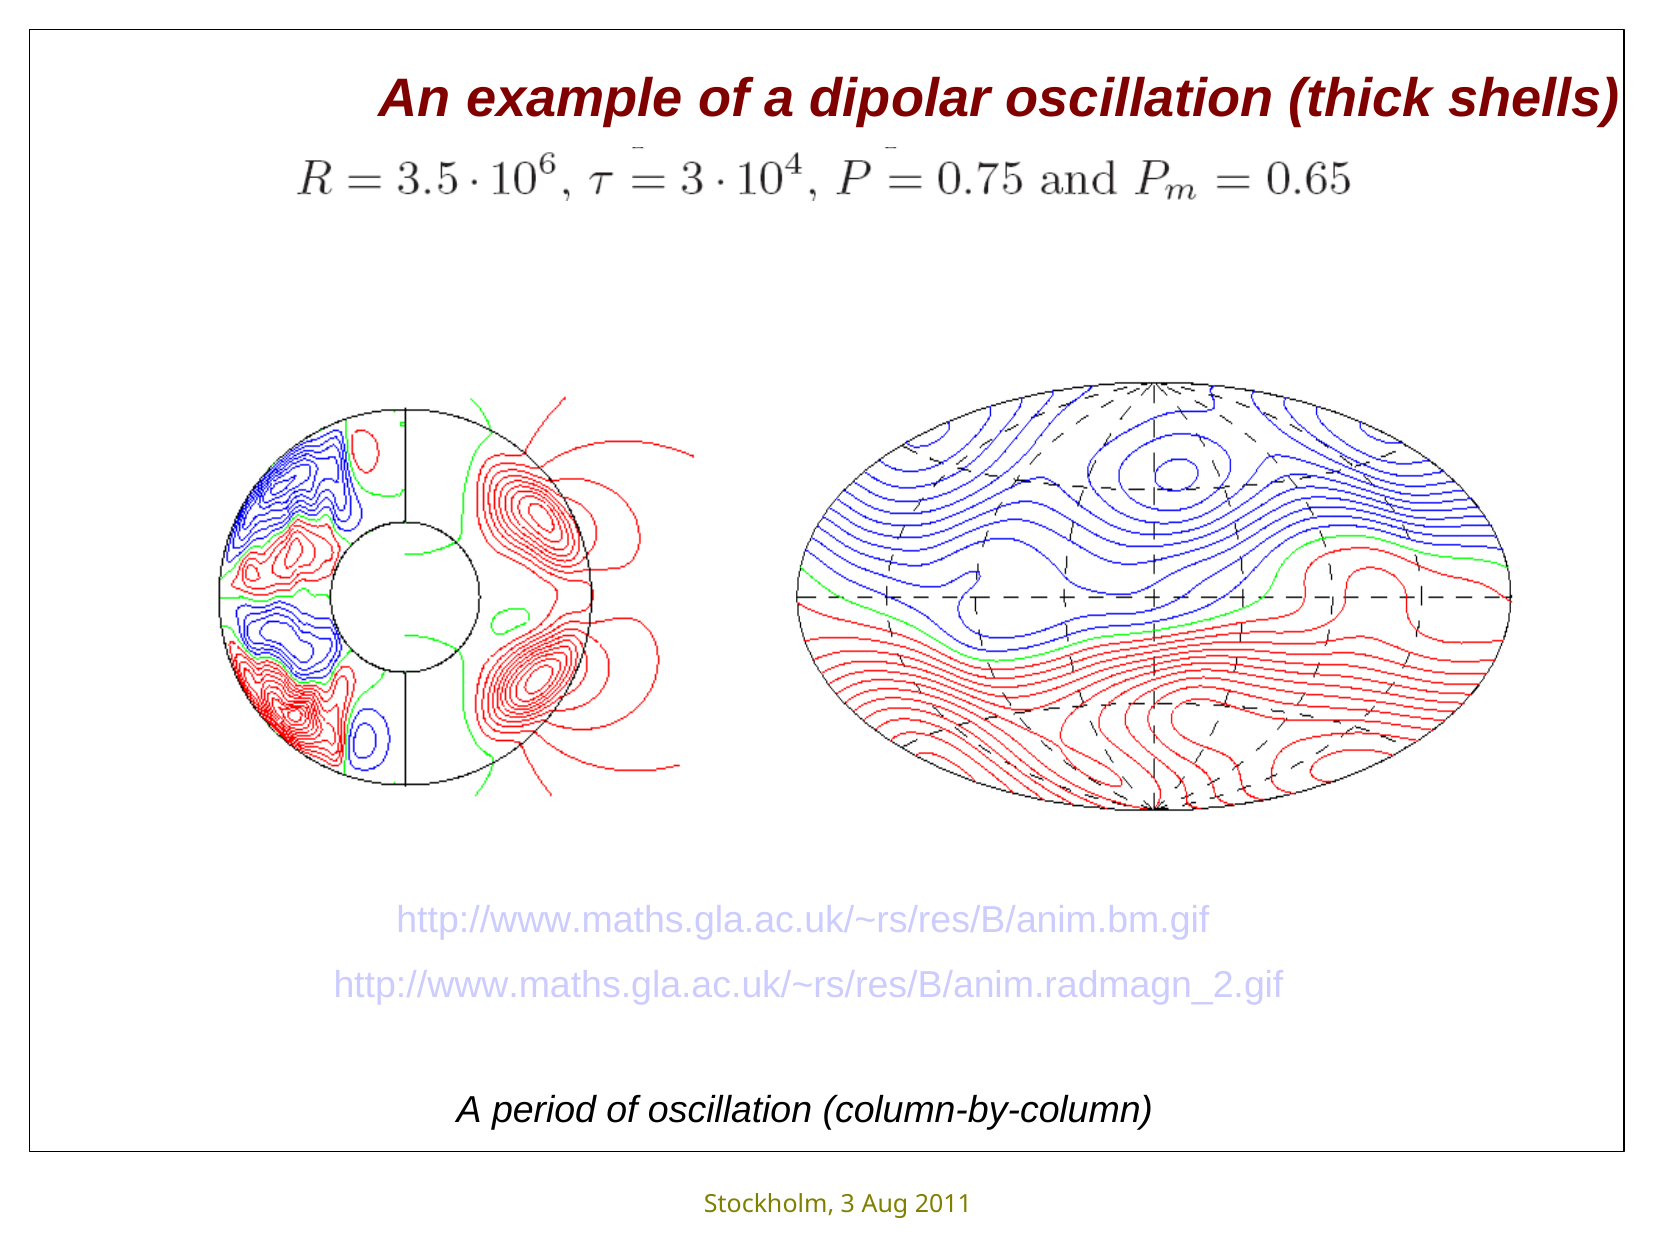

An example of a dipolar oscillation (thick shells)
http://www.maths.gla.ac.uk/~rs/res/B/anim.bm.gif
http://www.maths.gla.ac.uk/~rs/res/B/anim.radmagn_2.gif
A period of oscillation (column-by-column)
Stockholm, 3 Aug 2011